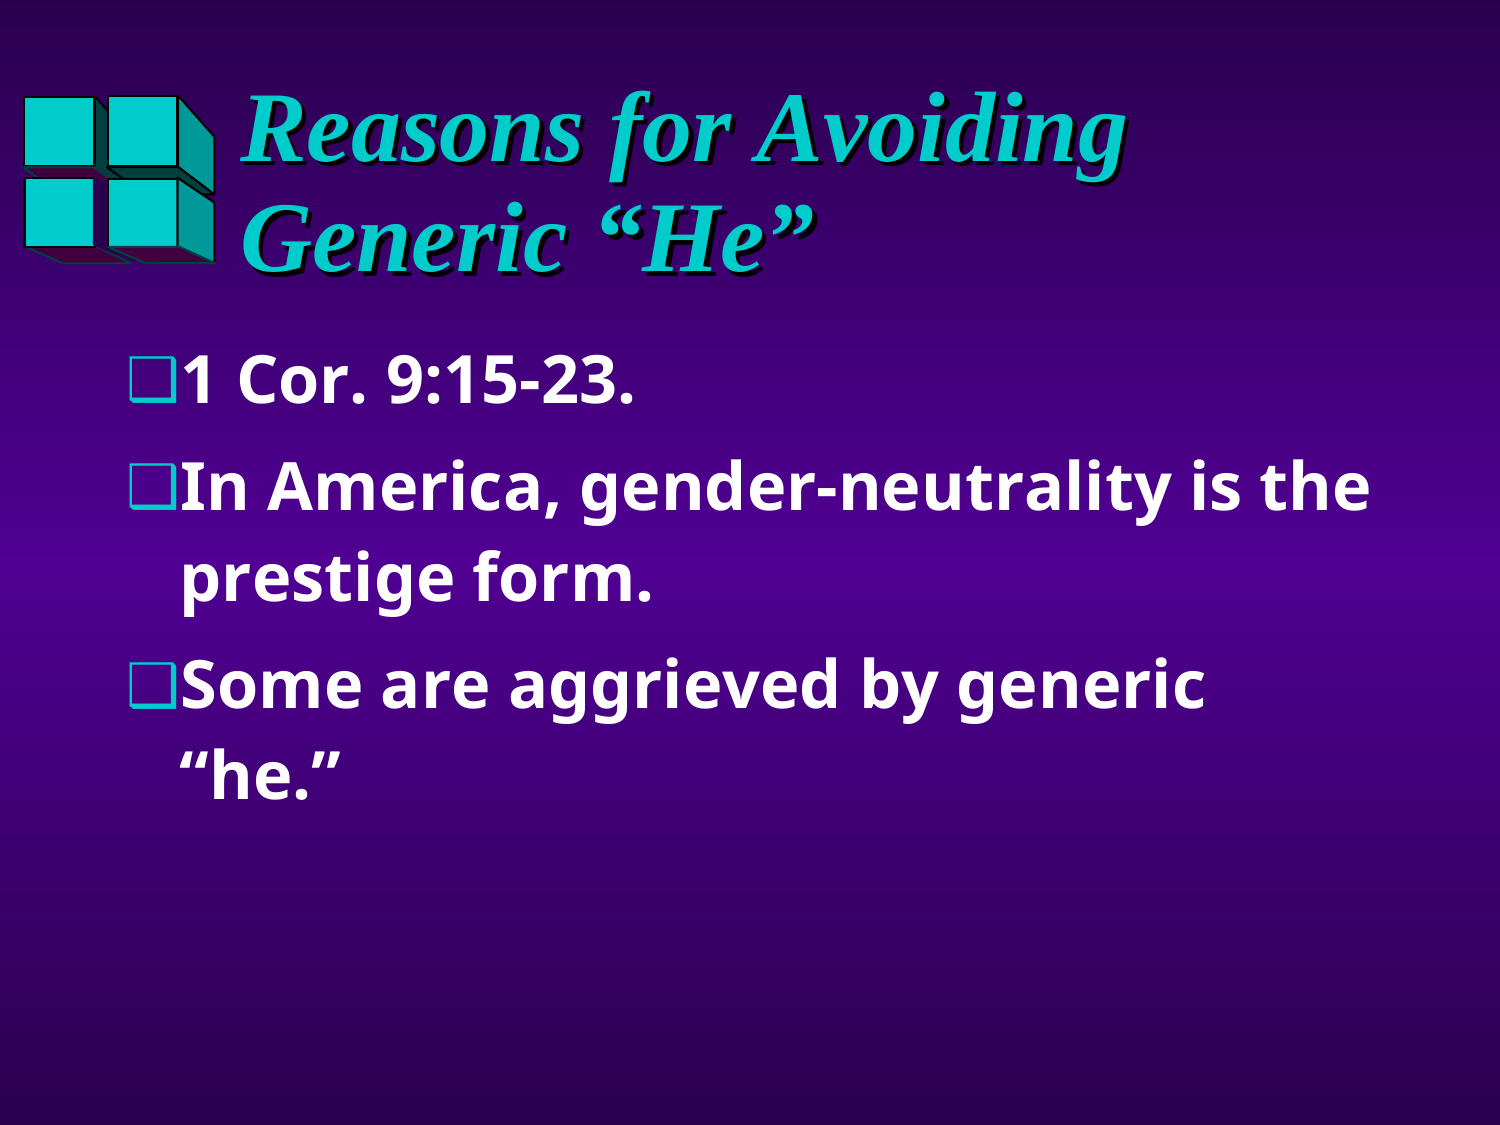

# Reasons for Avoiding Generic “He”
1 Cor. 9:15-23.
In America, gender-neutrality is the prestige form.
Some are aggrieved by generic “he.”